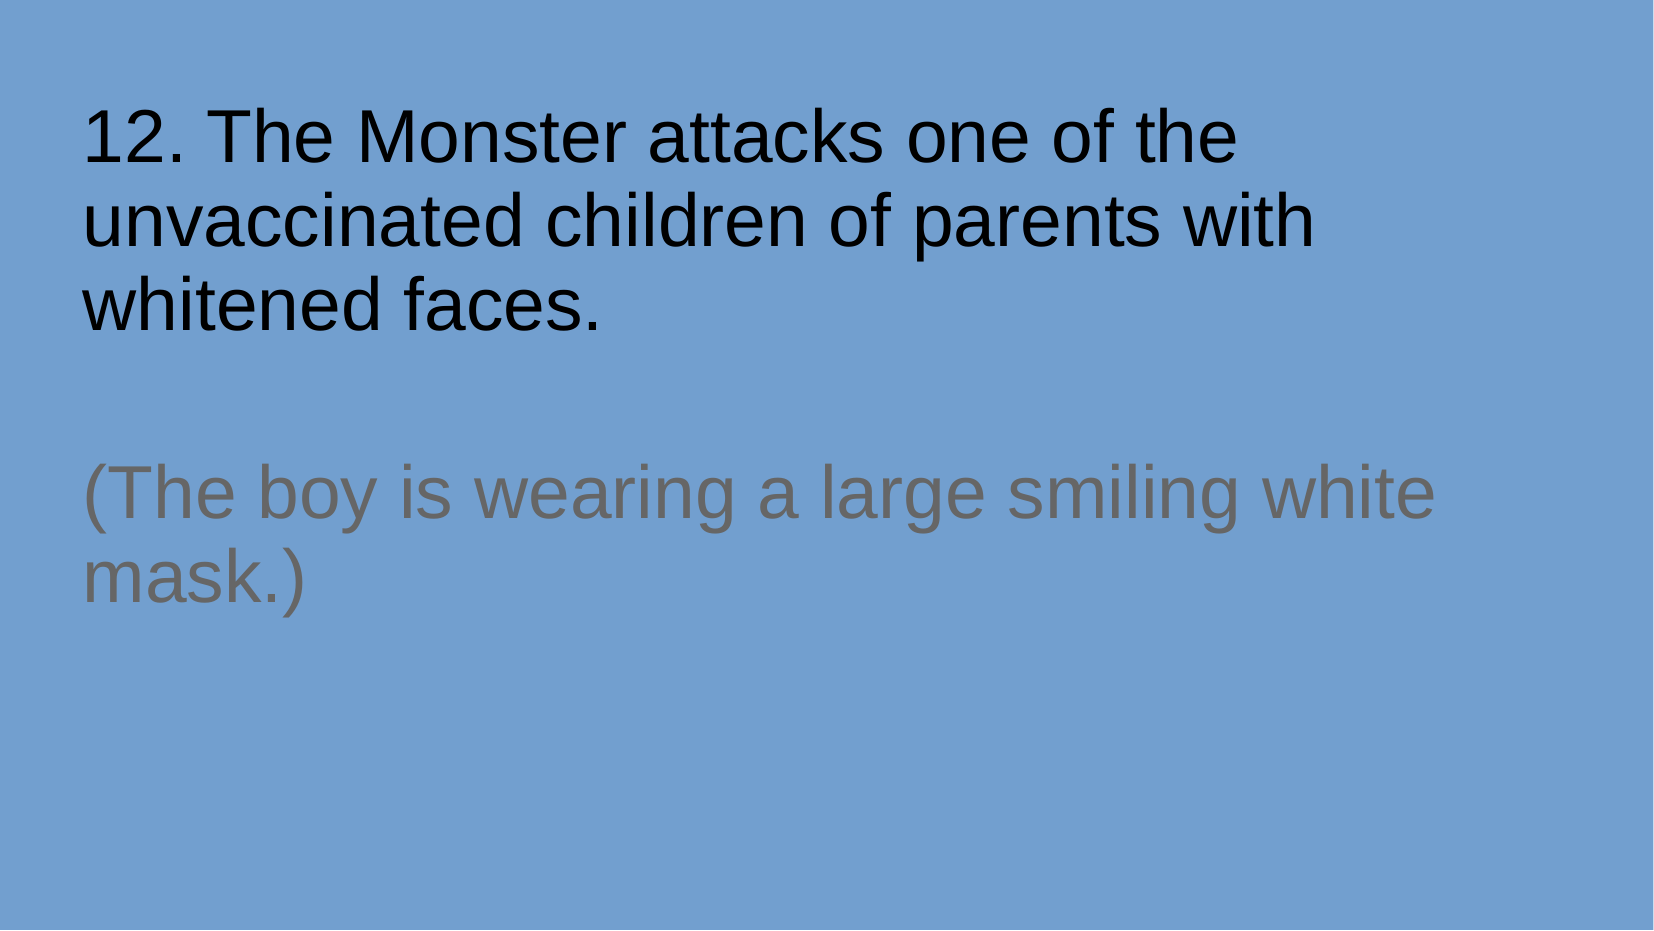

# 12. The Monster attacks one of the unvaccinated children of parents with whitened faces.
(The boy is wearing a large smiling white mask.)